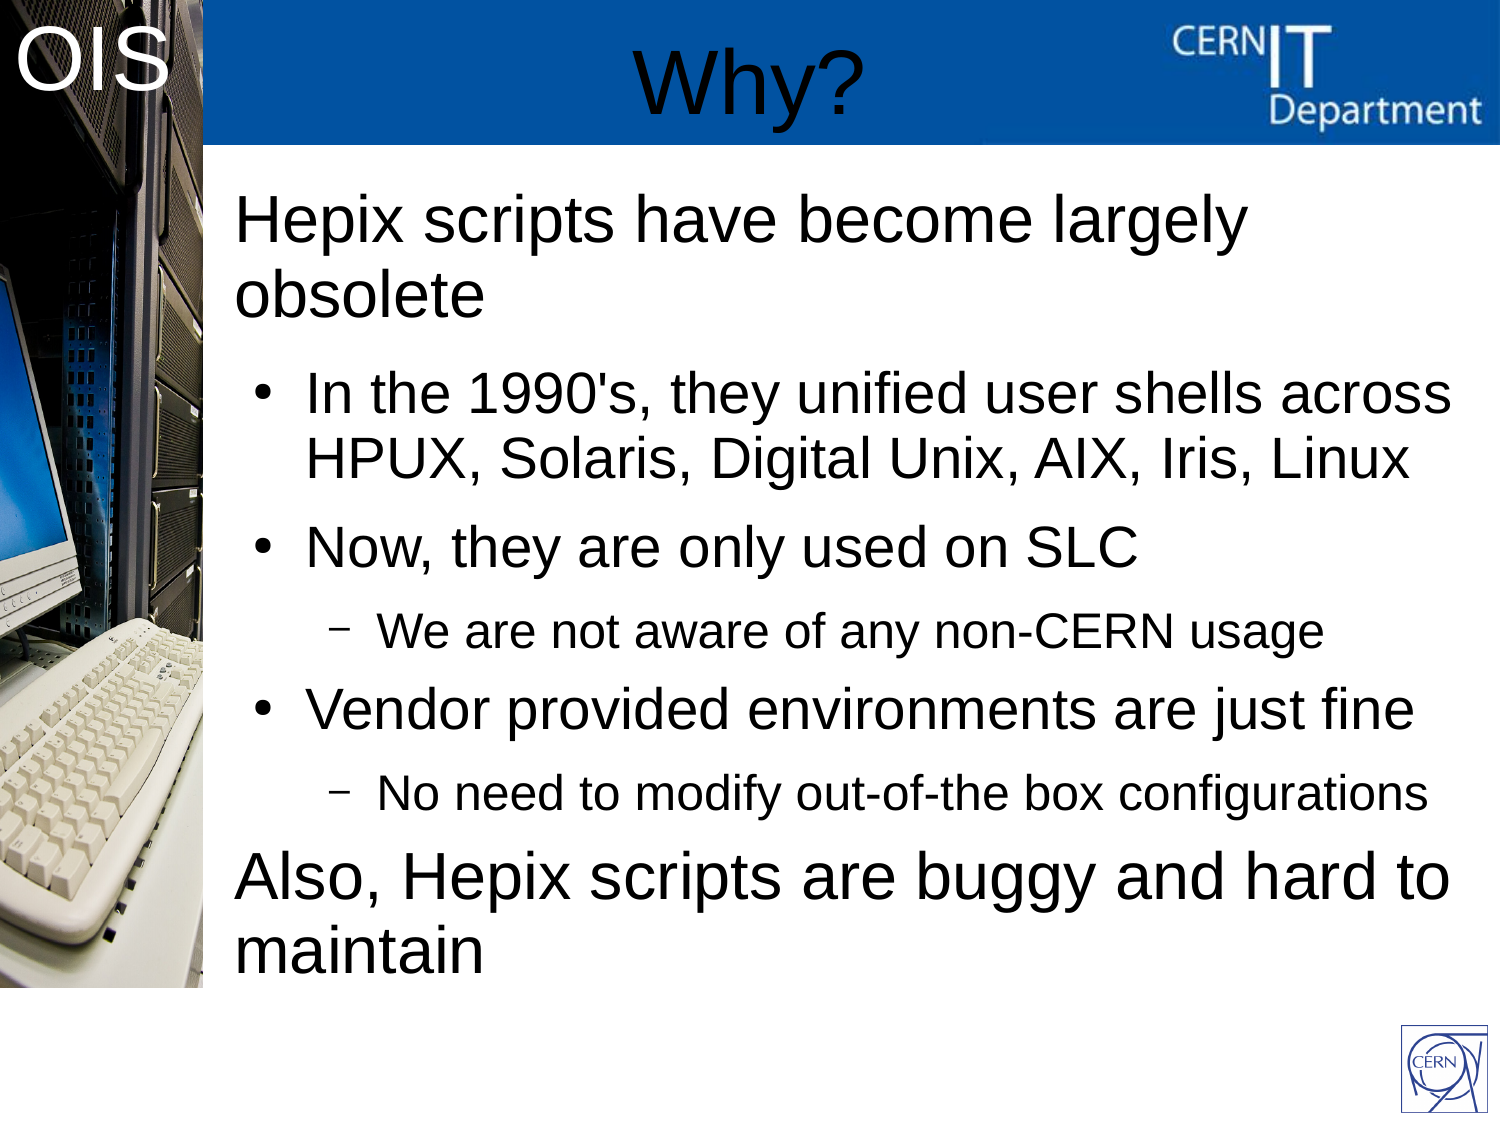

# Why?
Hepix scripts have become largely obsolete
In the 1990's, they unified user shells across HPUX, Solaris, Digital Unix, AIX, Iris, Linux
Now, they are only used on SLC
We are not aware of any non-CERN usage
Vendor provided environments are just fine
No need to modify out-of-the box configurations
Also, Hepix scripts are buggy and hard to maintain